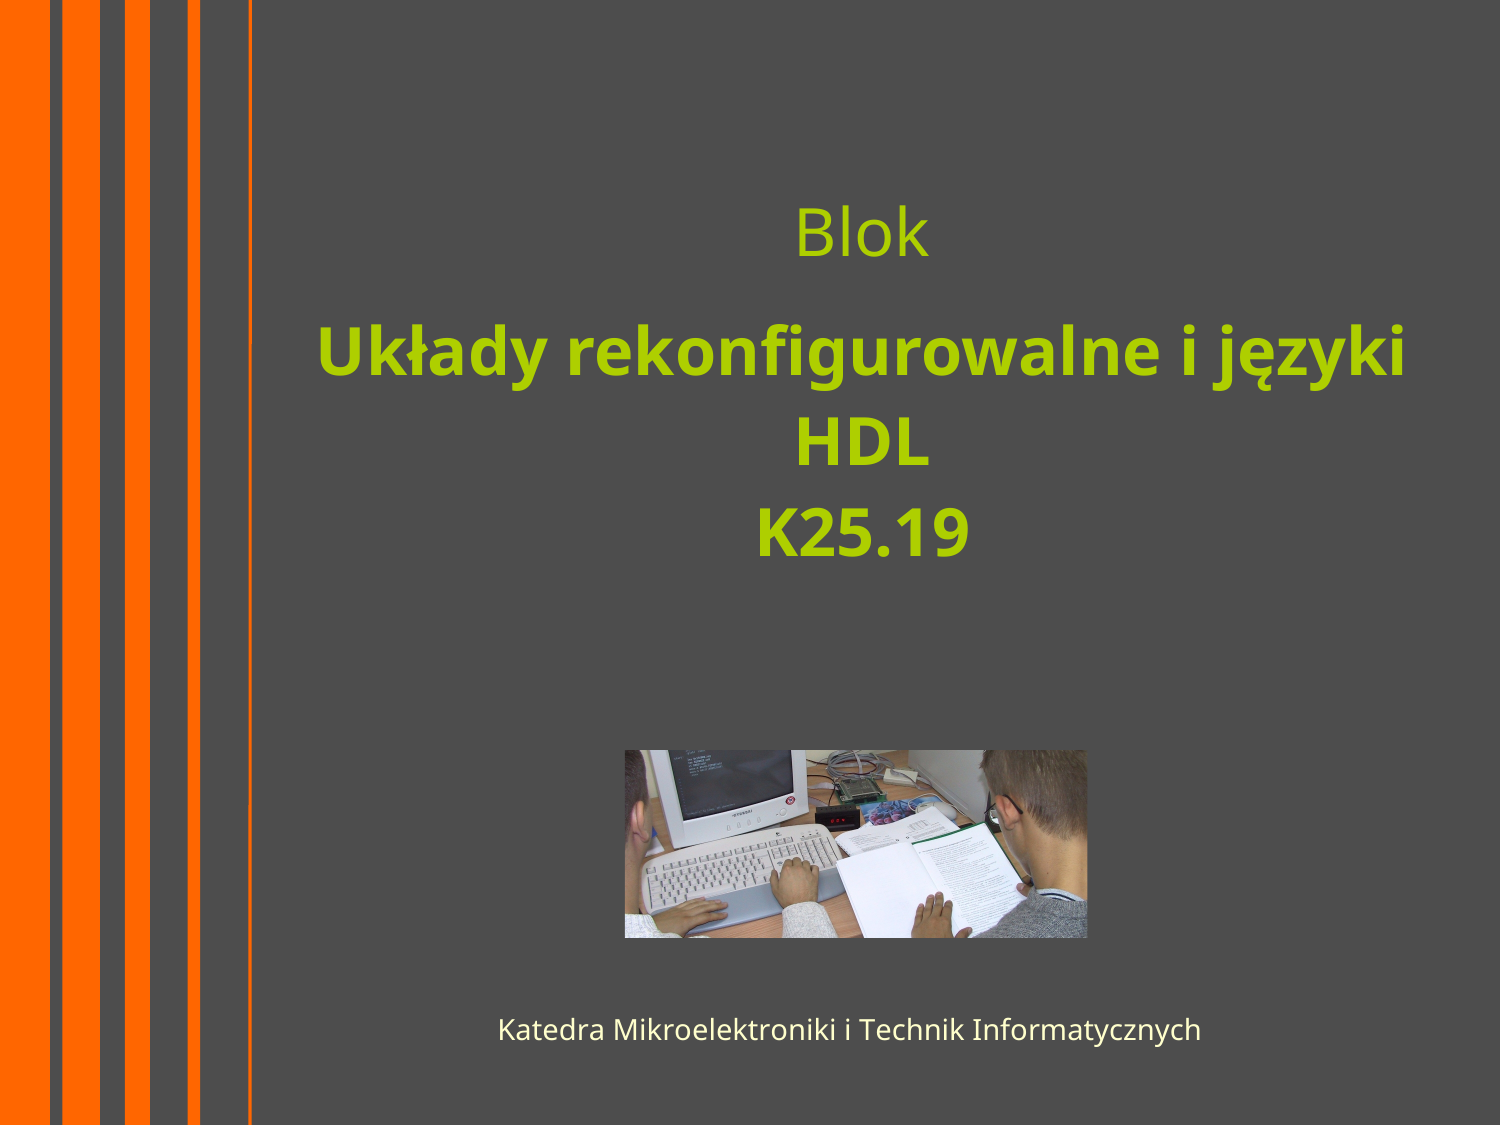

# Blok Układy rekonfigurowalne i języki HDL K25.19
Katedra Mikroelektroniki i Technik Informatycznych